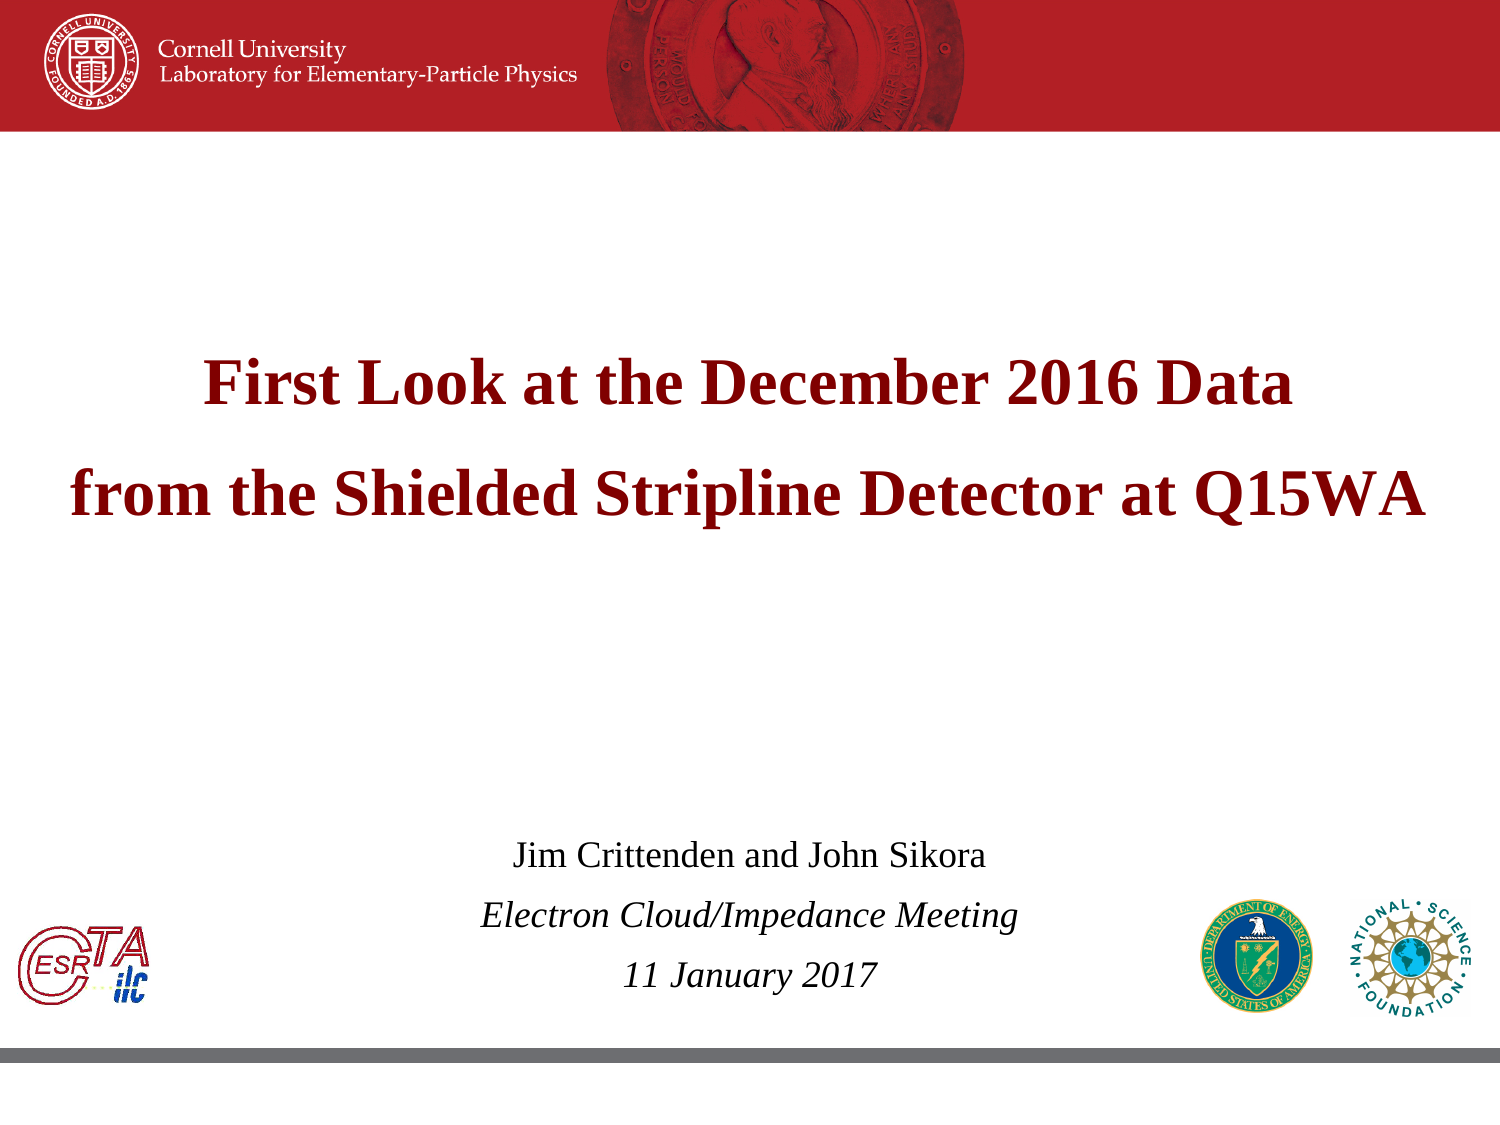

First Look at the December 2016 Data
from the Shielded Stripline Detector at Q15WA
# Jim Crittenden and John Sikora
Electron Cloud/Impedance Meeting
11 January 2017